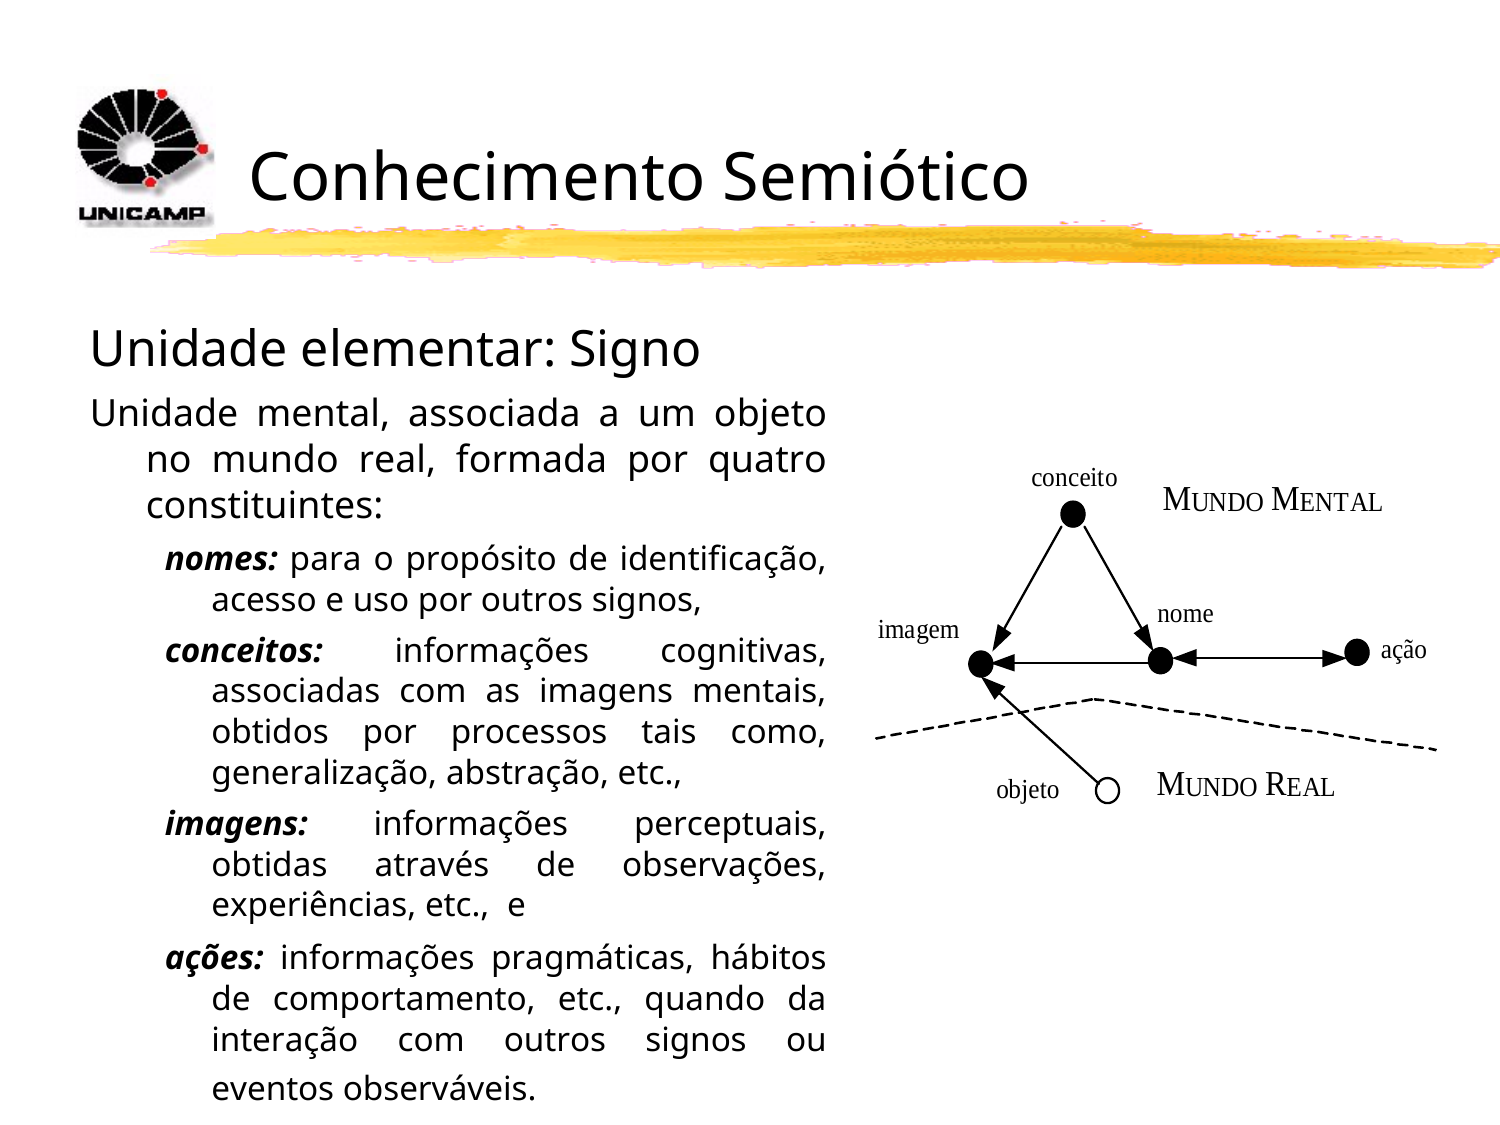

# Conhecimento Semiótico
Unidade elementar: Signo
Unidade mental, associada a um objeto no mundo real, formada por quatro constituintes:
nomes: para o propósito de identificação, acesso e uso por outros signos,
conceitos: informações cognitivas, associadas com as imagens mentais, obtidos por processos tais como, generalização, abstração, etc.,
imagens: informações perceptuais, obtidas através de observações, experiências, etc., e
ações: informações pragmáticas, hábitos de comportamento, etc., quando da interação com outros signos ou eventos observáveis.